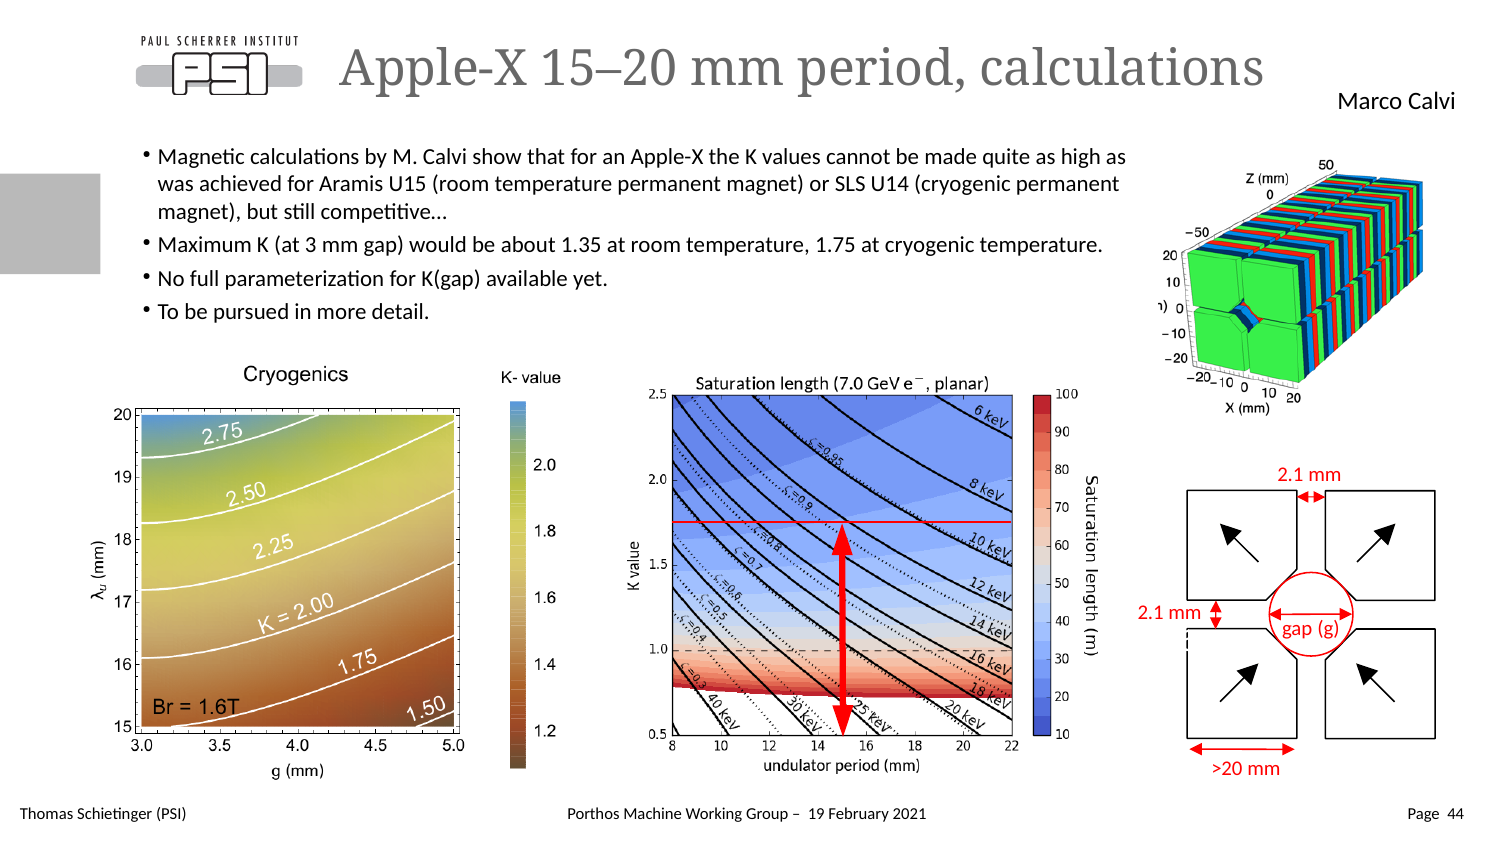

Apple-X 15–20 mm period, calculations
Marco Calvi
# Magnetic calculations by M. Calvi show that for an Apple-X the K values cannot be made quite as high as was achieved for Aramis U15 (room temperature permanent magnet) or SLS U14 (cryogenic permanent magnet), but still competitive…
Maximum K (at 3 mm gap) would be about 1.35 at room temperature, 1.75 at cryogenic temperature.
No full parameterization for K(gap) available yet.
To be pursued in more detail.
2.75
2.5
2.50
2.25
K = 2.0
K = 2.00
2.1 mm
2.1 mm
gap (g)
1.5
1.50
>20 mm
1.75